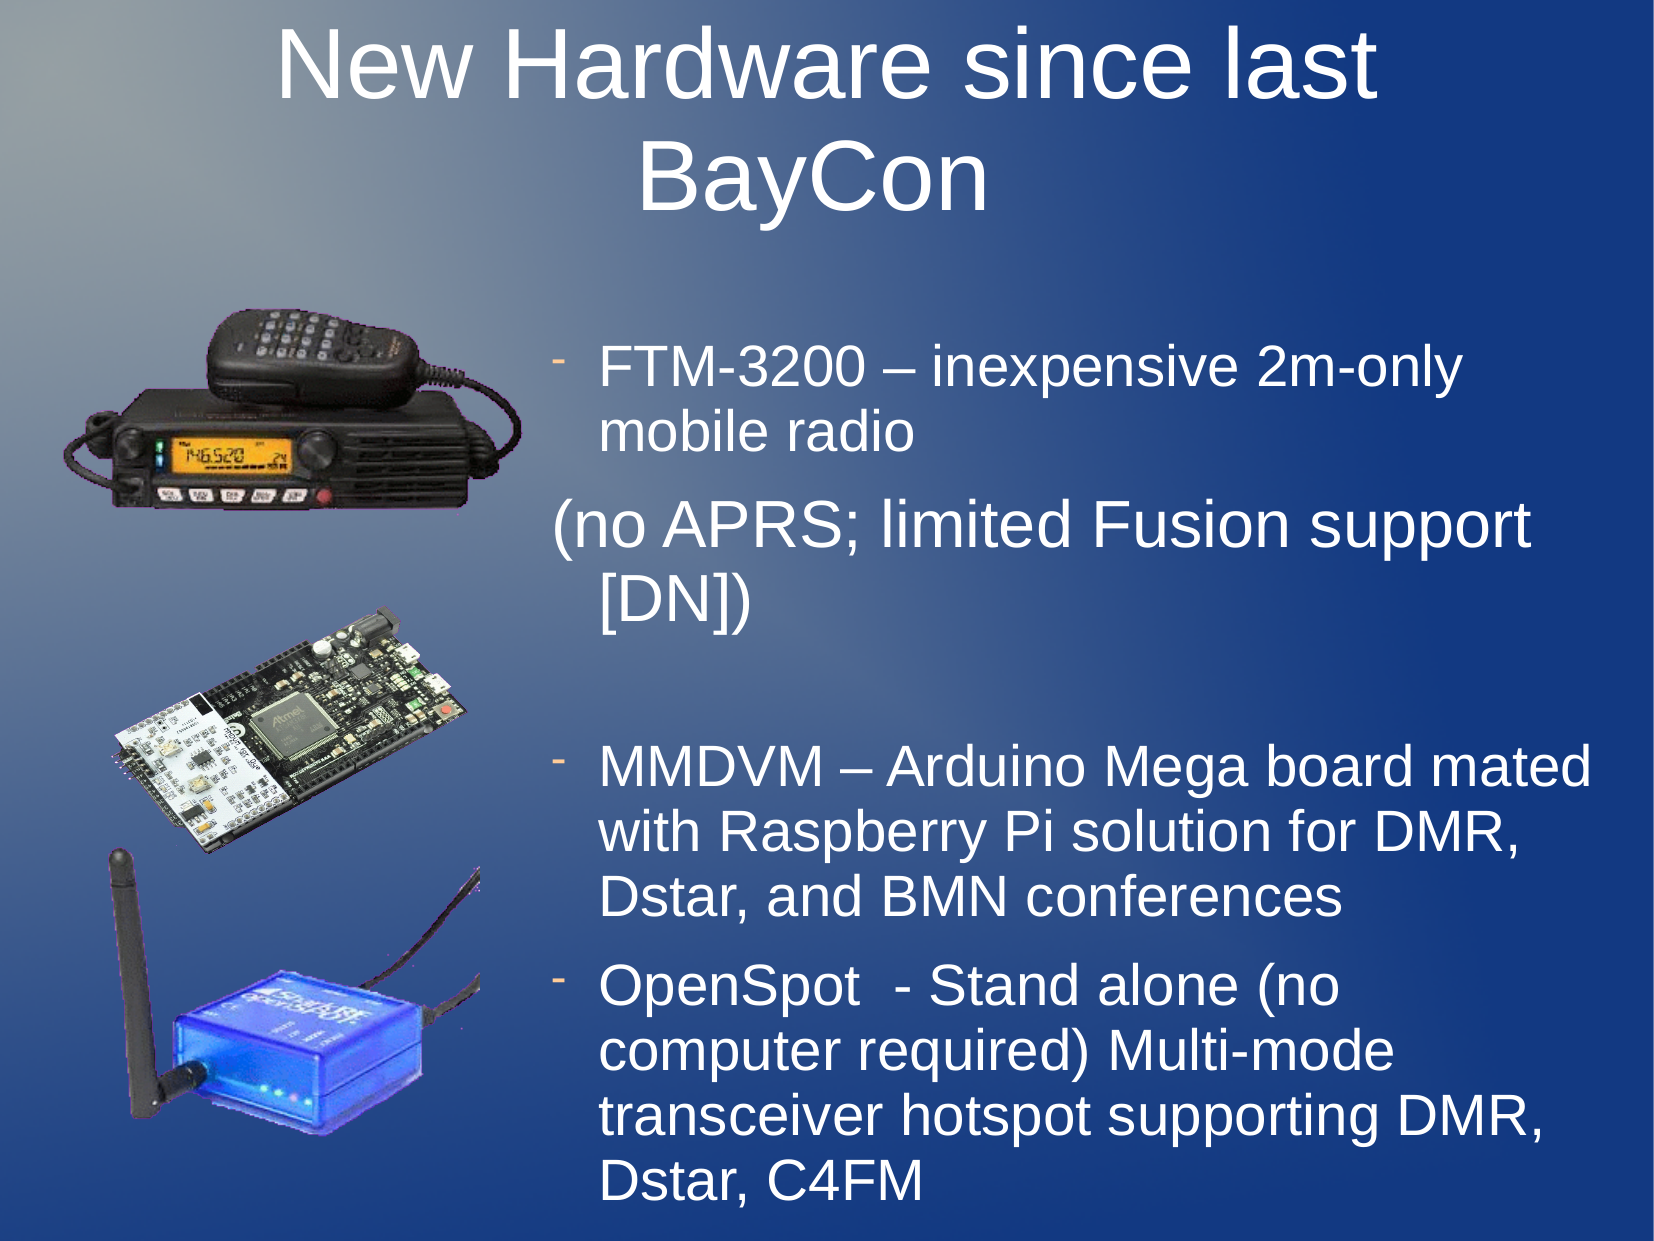

New Hardware since last BayCon
# FTM-3200 – inexpensive 2m-only mobile radio
(no APRS; limited Fusion support [DN])
MMDVM – Arduino Mega board mated with Raspberry Pi solution for DMR, Dstar, and BMN conferences
OpenSpot - Stand alone (no computer required) Multi-mode transceiver hotspot supporting DMR, Dstar, C4FM
- Requires Wired Ethernet (?!)